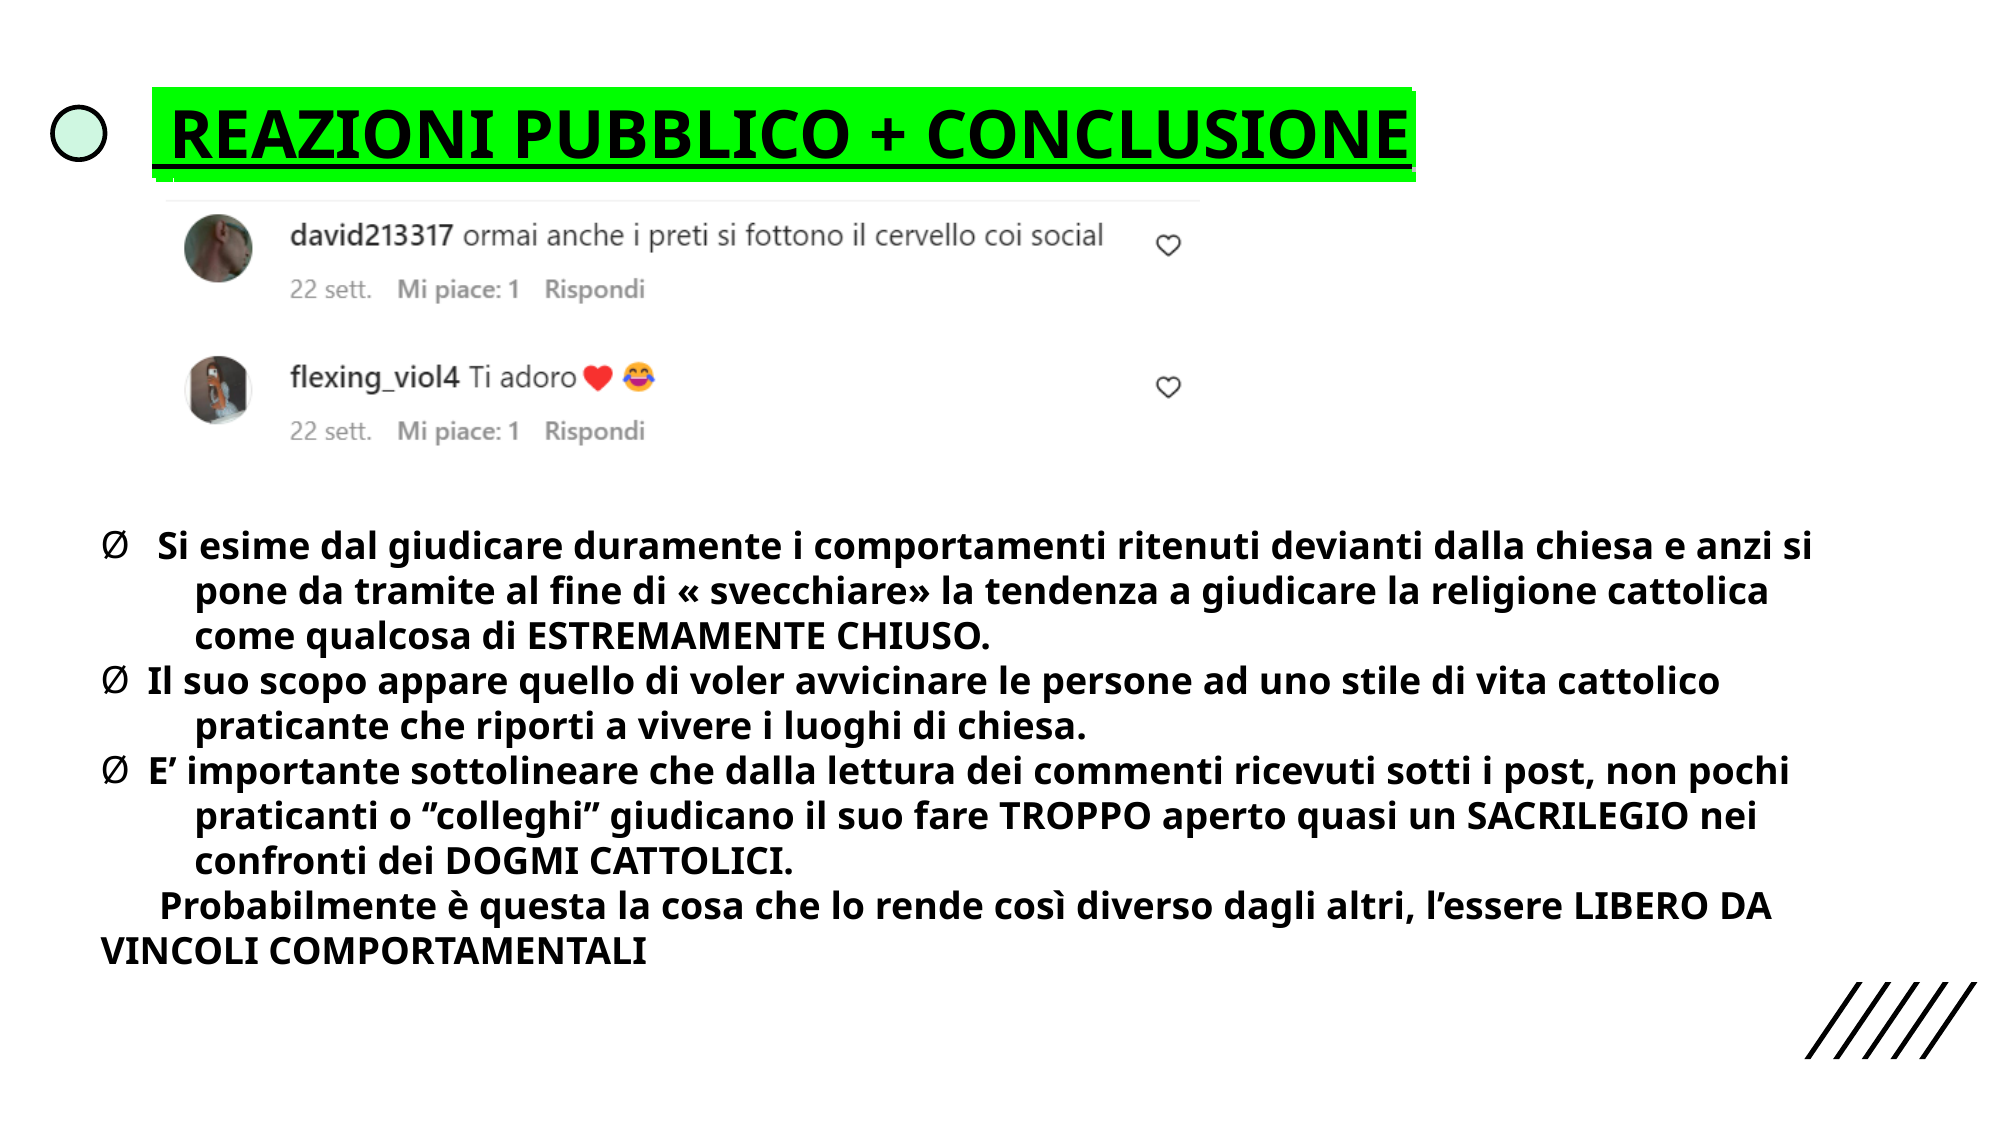

# REAZIONI PUBBLICO + CONCLUSIONE
 Si esime dal giudicare duramente i comportamenti ritenuti devianti dalla chiesa e anzi si pone da tramite al fine di « svecchiare» la tendenza a giudicare la religione cattolica come qualcosa di ESTREMAMENTE CHIUSO.
Il suo scopo appare quello di voler avvicinare le persone ad uno stile di vita cattolico praticante che riporti a vivere i luoghi di chiesa.
E’ importante sottolineare che dalla lettura dei commenti ricevuti sotti i post, non pochi praticanti o ‘’colleghi’’ giudicano il suo fare TROPPO aperto quasi un SACRILEGIO nei confronti dei DOGMI CATTOLICI.
 Probabilmente è questa la cosa che lo rende così diverso dagli altri, l’essere LIBERO DA VINCOLI COMPORTAMENTALI